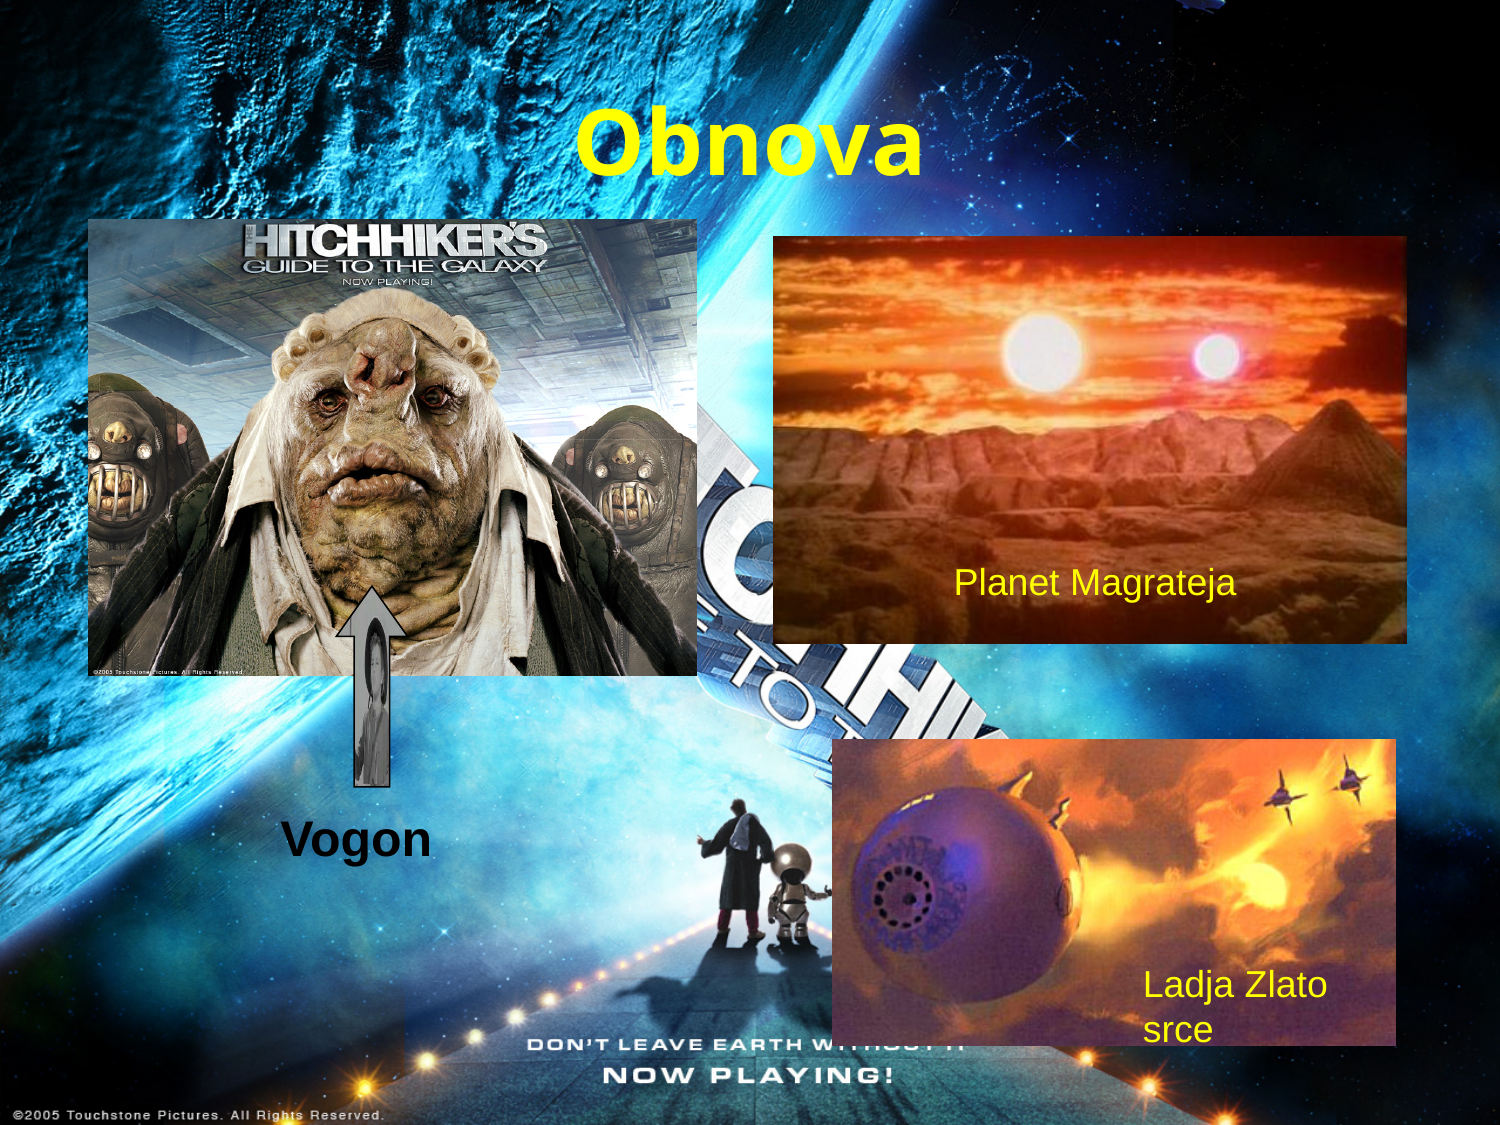

# Obnova
Planet Magrateja
Vogon
Ladja Zlato srce